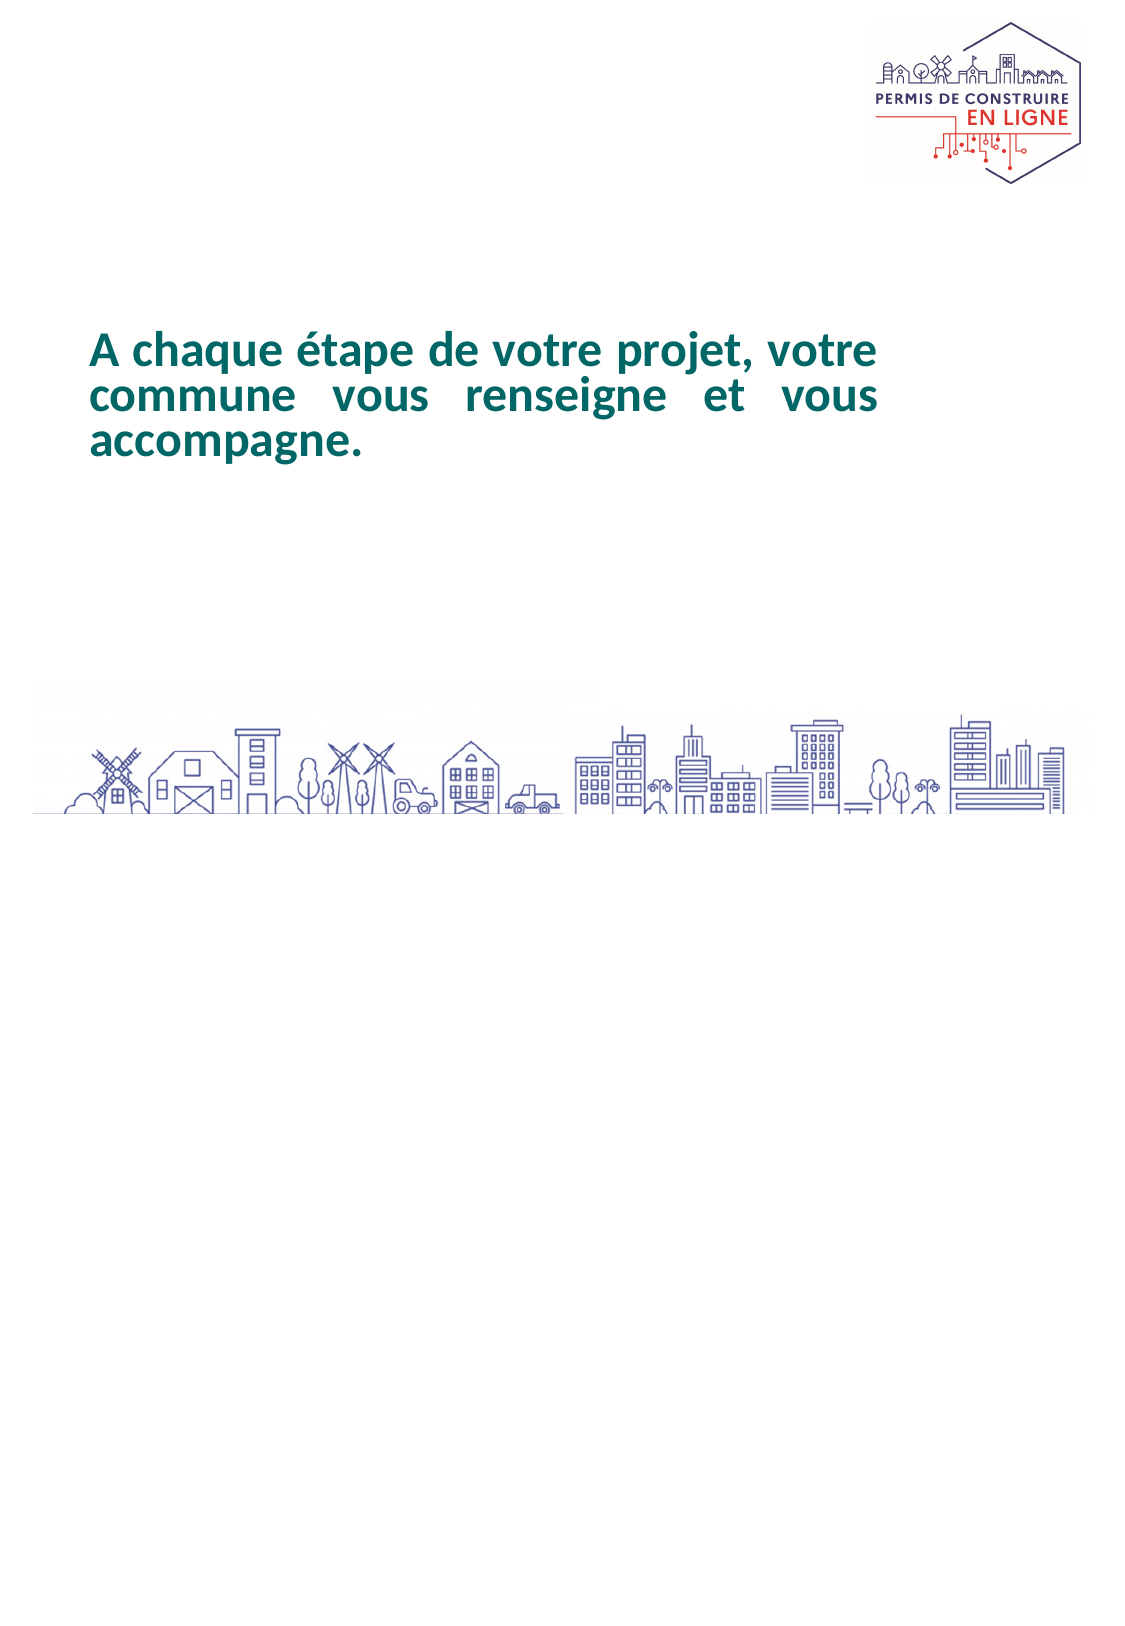

A chaque étape de votre projet, votre commune vous renseigne et vous accompagne.